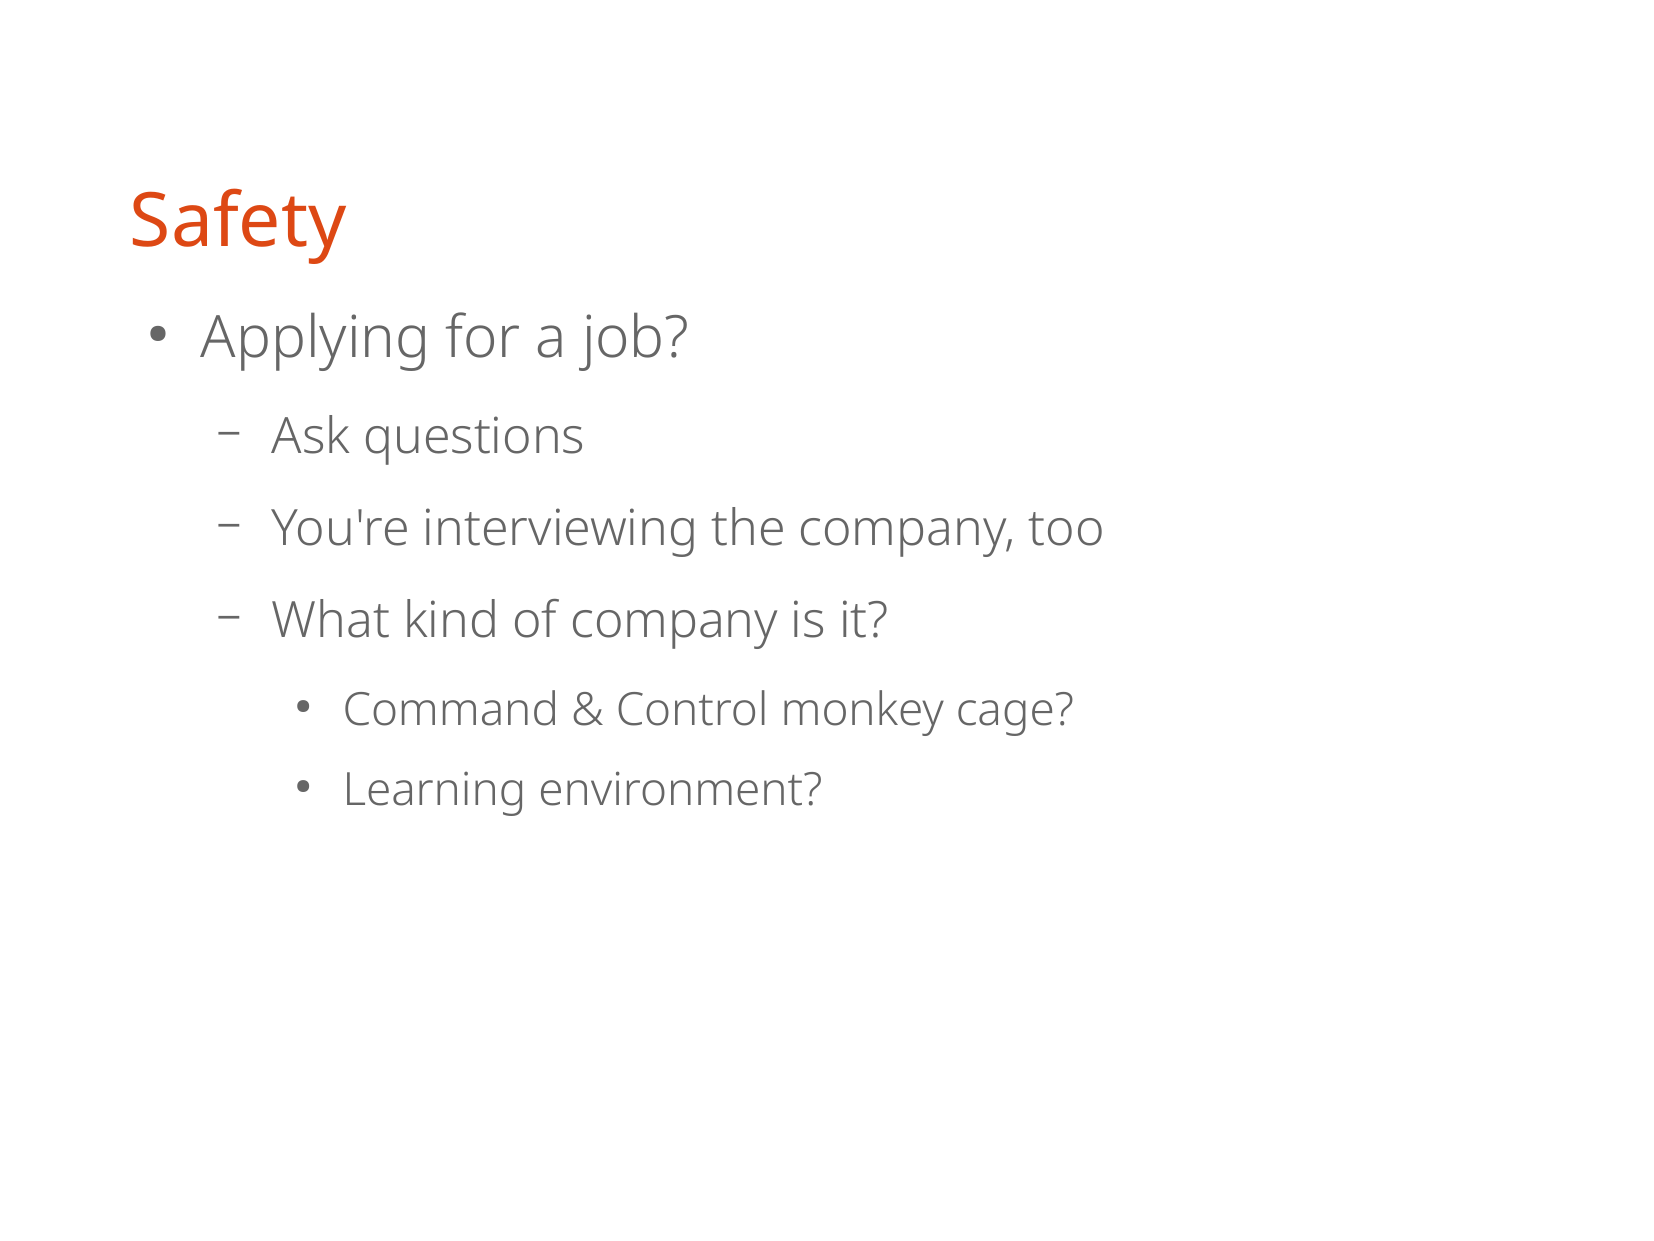

# Safety
Applying for a job?
Ask questions
You're interviewing the company, too
What kind of company is it?
Command & Control monkey cage?
Learning environment?